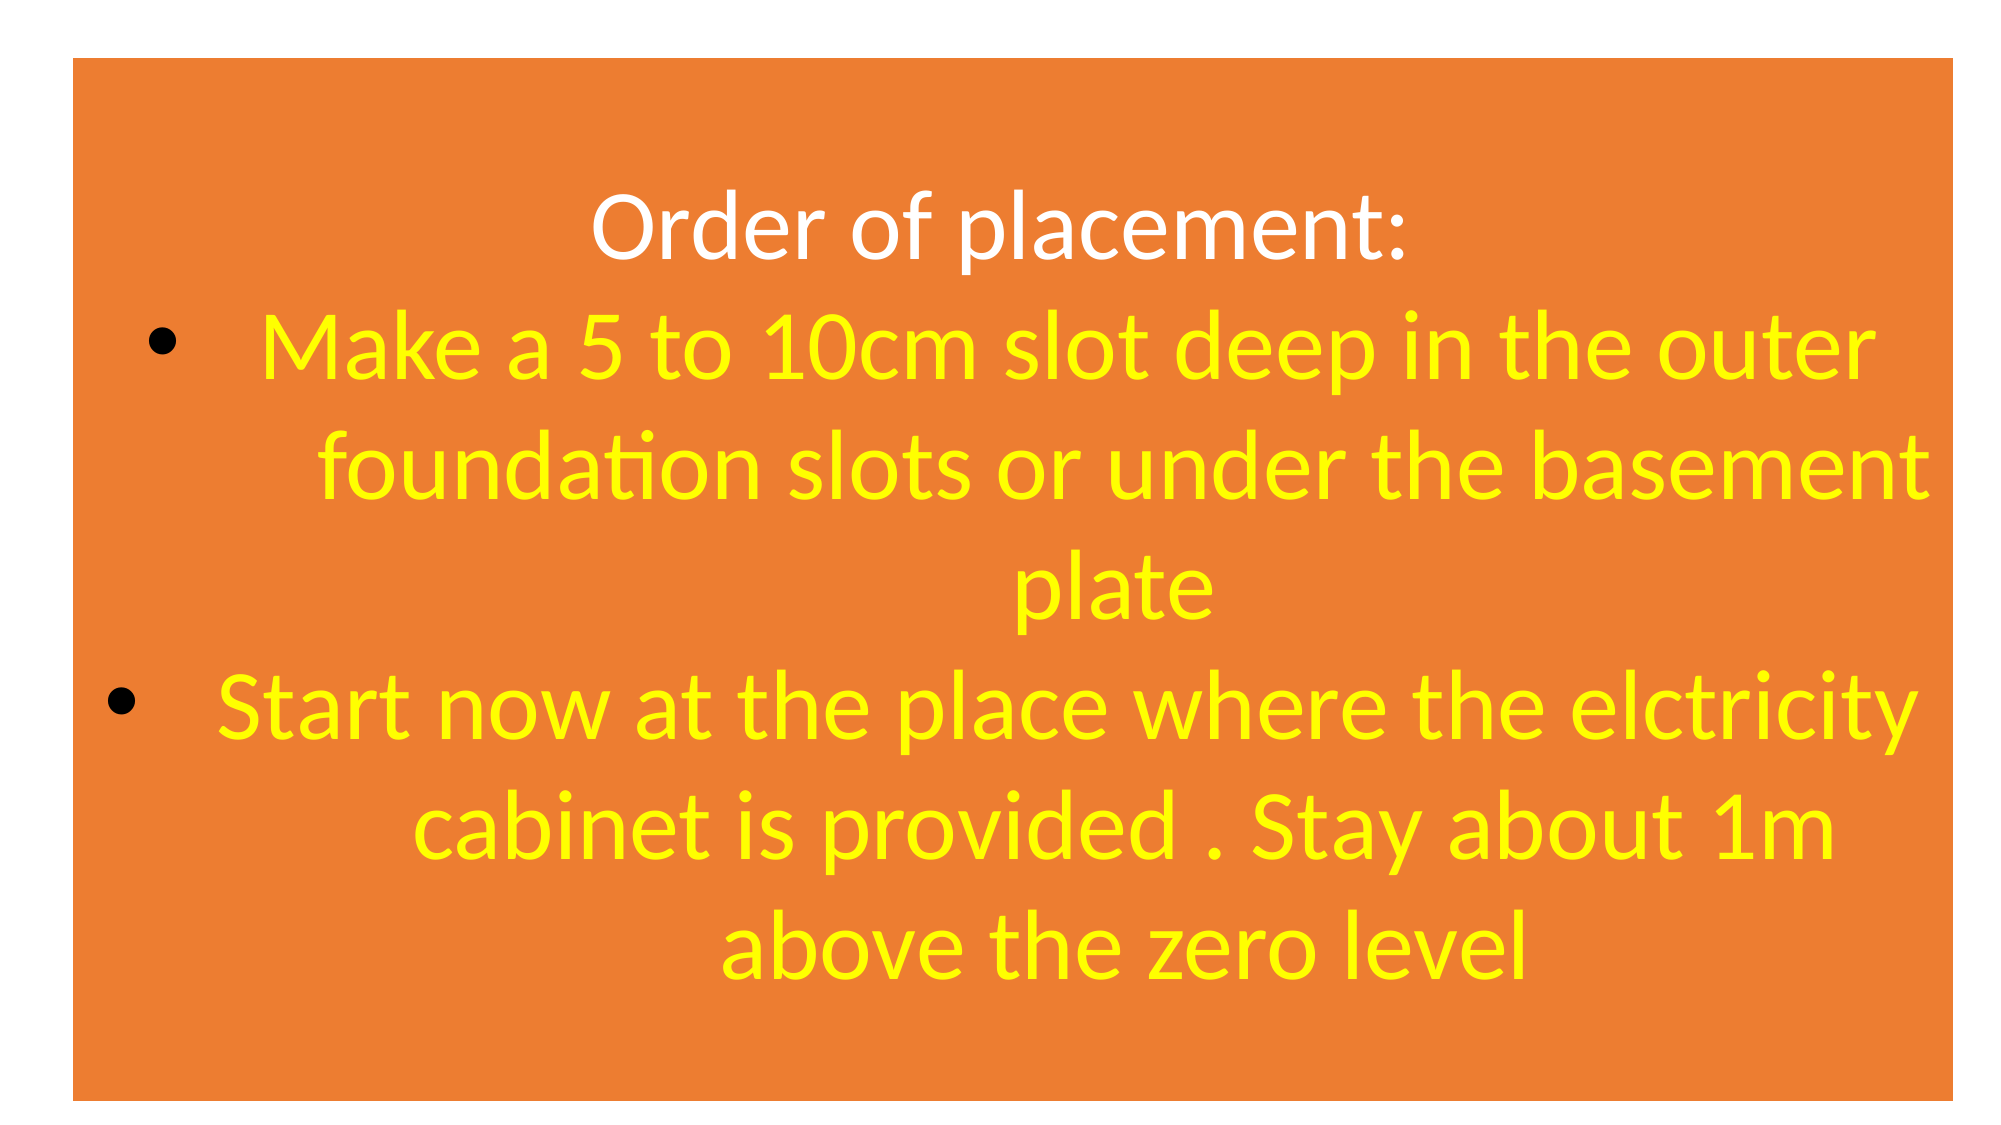

Order of placement:
Make a 5 to 10cm slot deep in the outer foundation slots or under the basement plate
Start now at the place where the elctricity cabinet is provided . Stay about 1m above the zero level